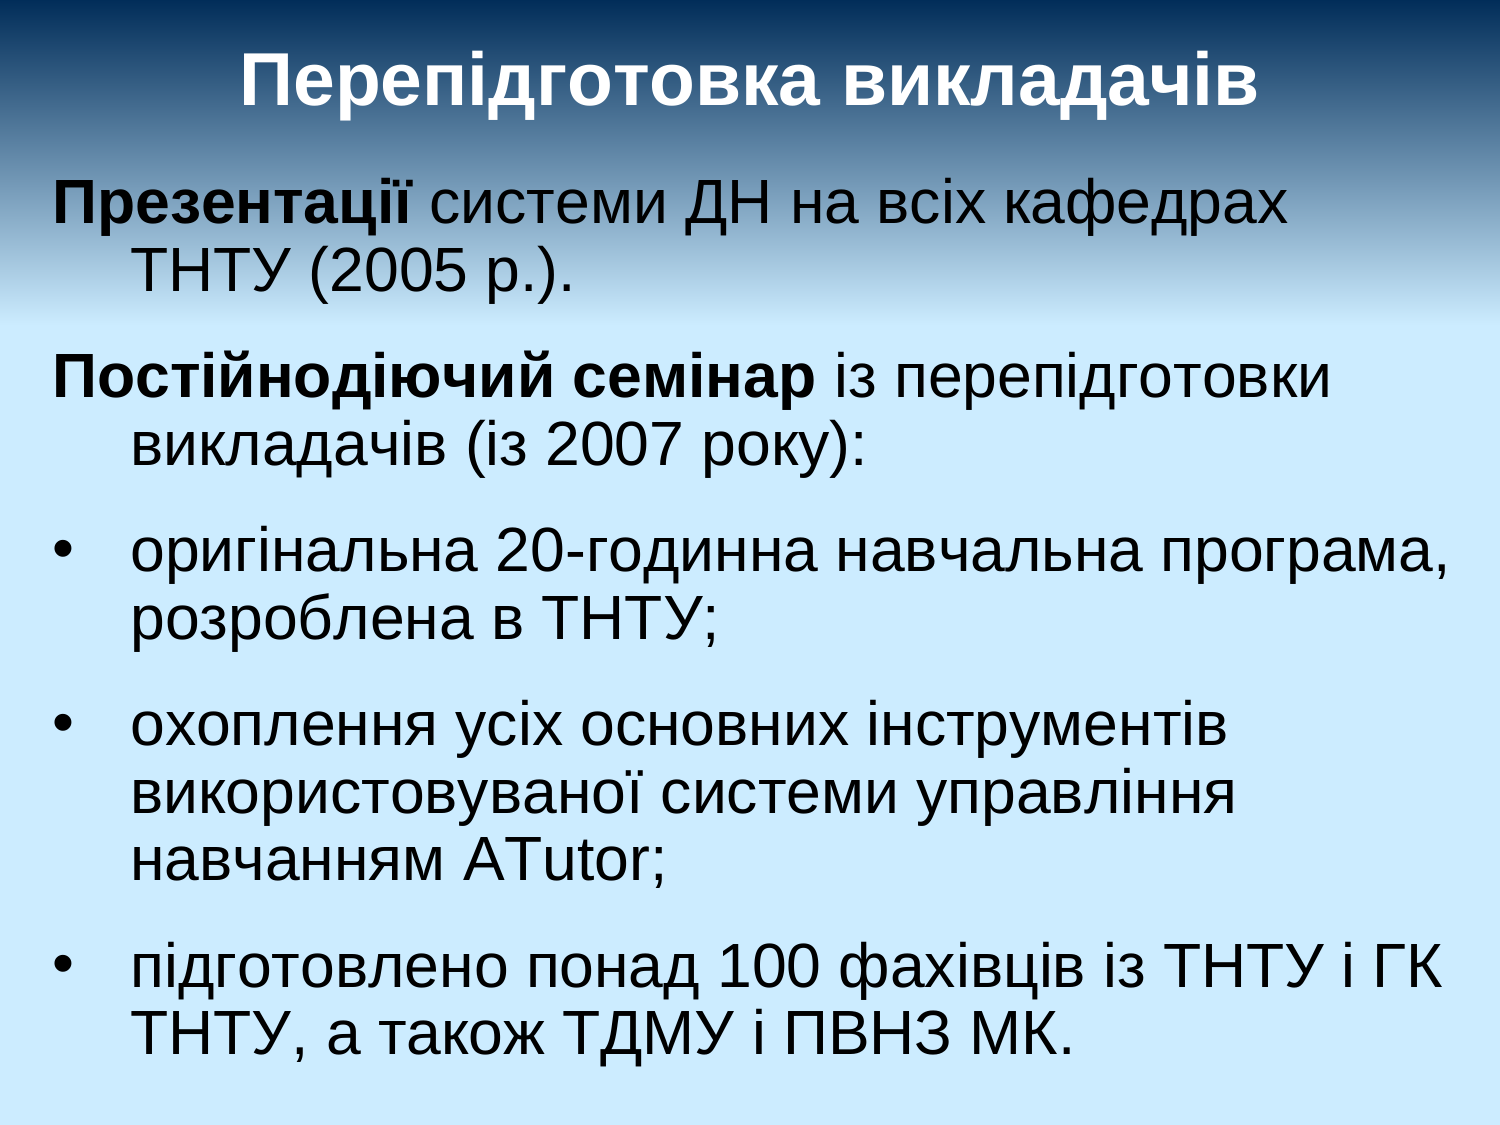

Перепідготовка викладачів
# Презентації системи ДН на всіх кафедрах ТНТУ (2005 р.).
Постійнодіючий семінар із перепідготовки викладачів (із 2007 року):
оригінальна 20-годинна навчальна програма, розроблена в ТНТУ;
охоплення усіх основних інструментів використовуваної системи управління навчанням ATutor;
підготовлено понад 100 фахівців із ТНТУ і ГК ТНТУ, а також ТДМУ і ПВНЗ МК.